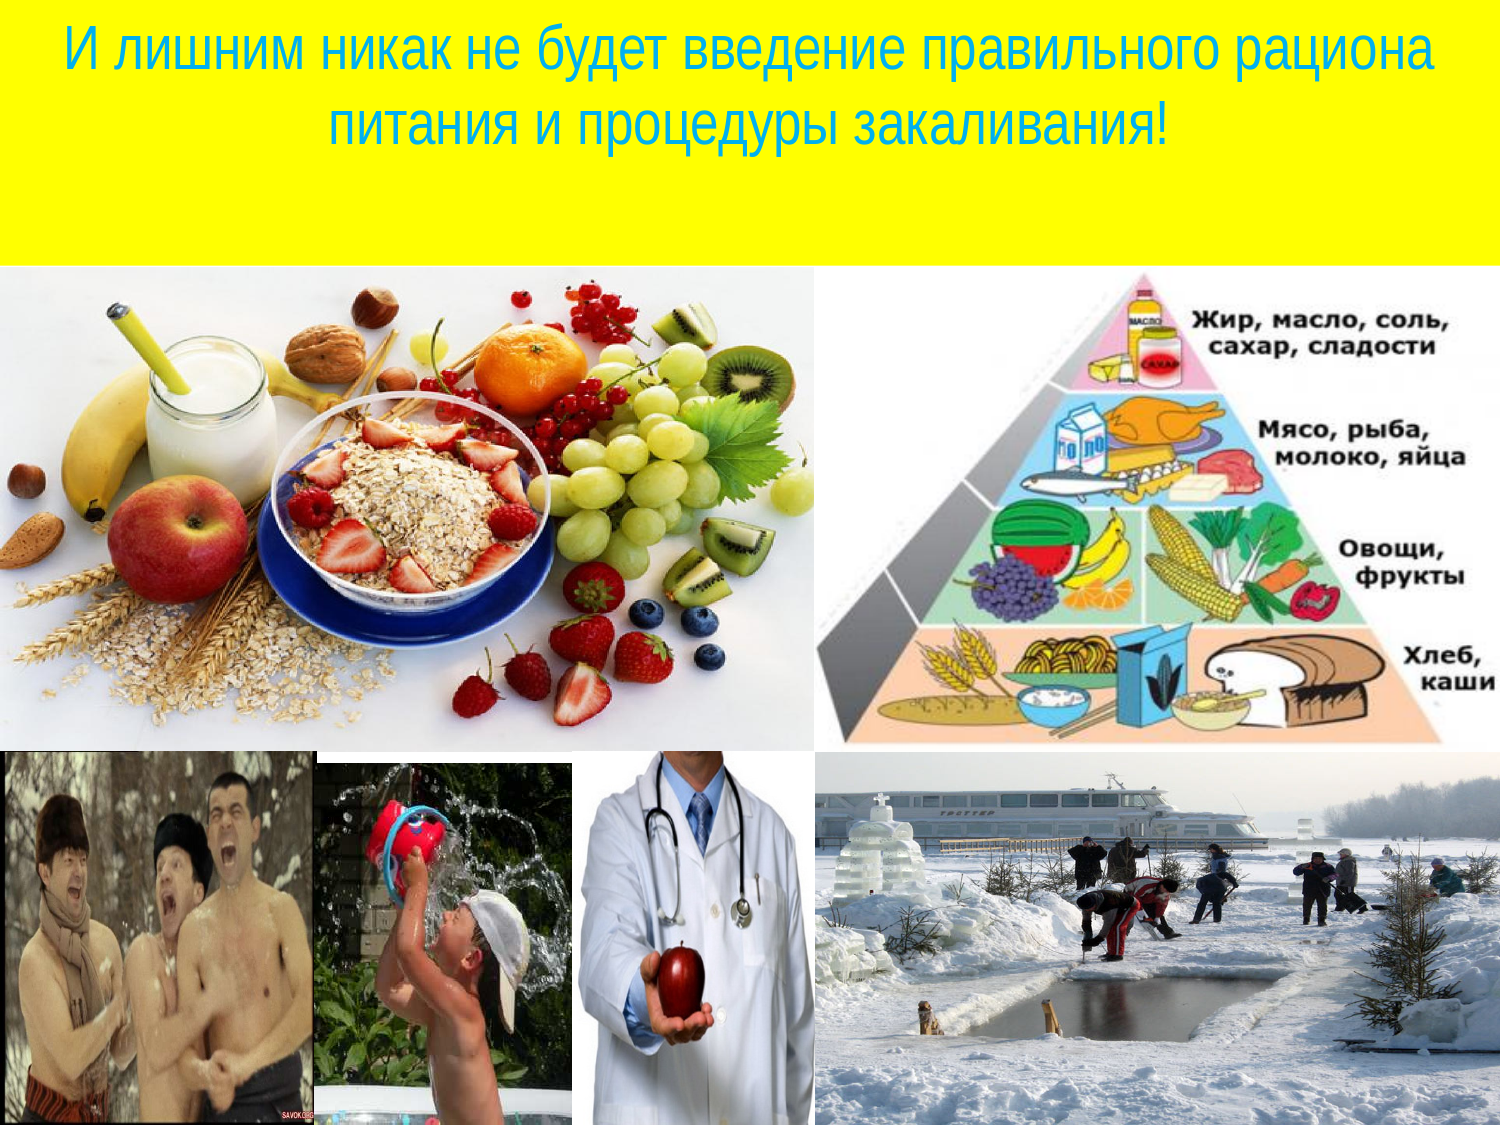

# И лишним никак не будет введение правильного рациона питания и процедуры закаливания!